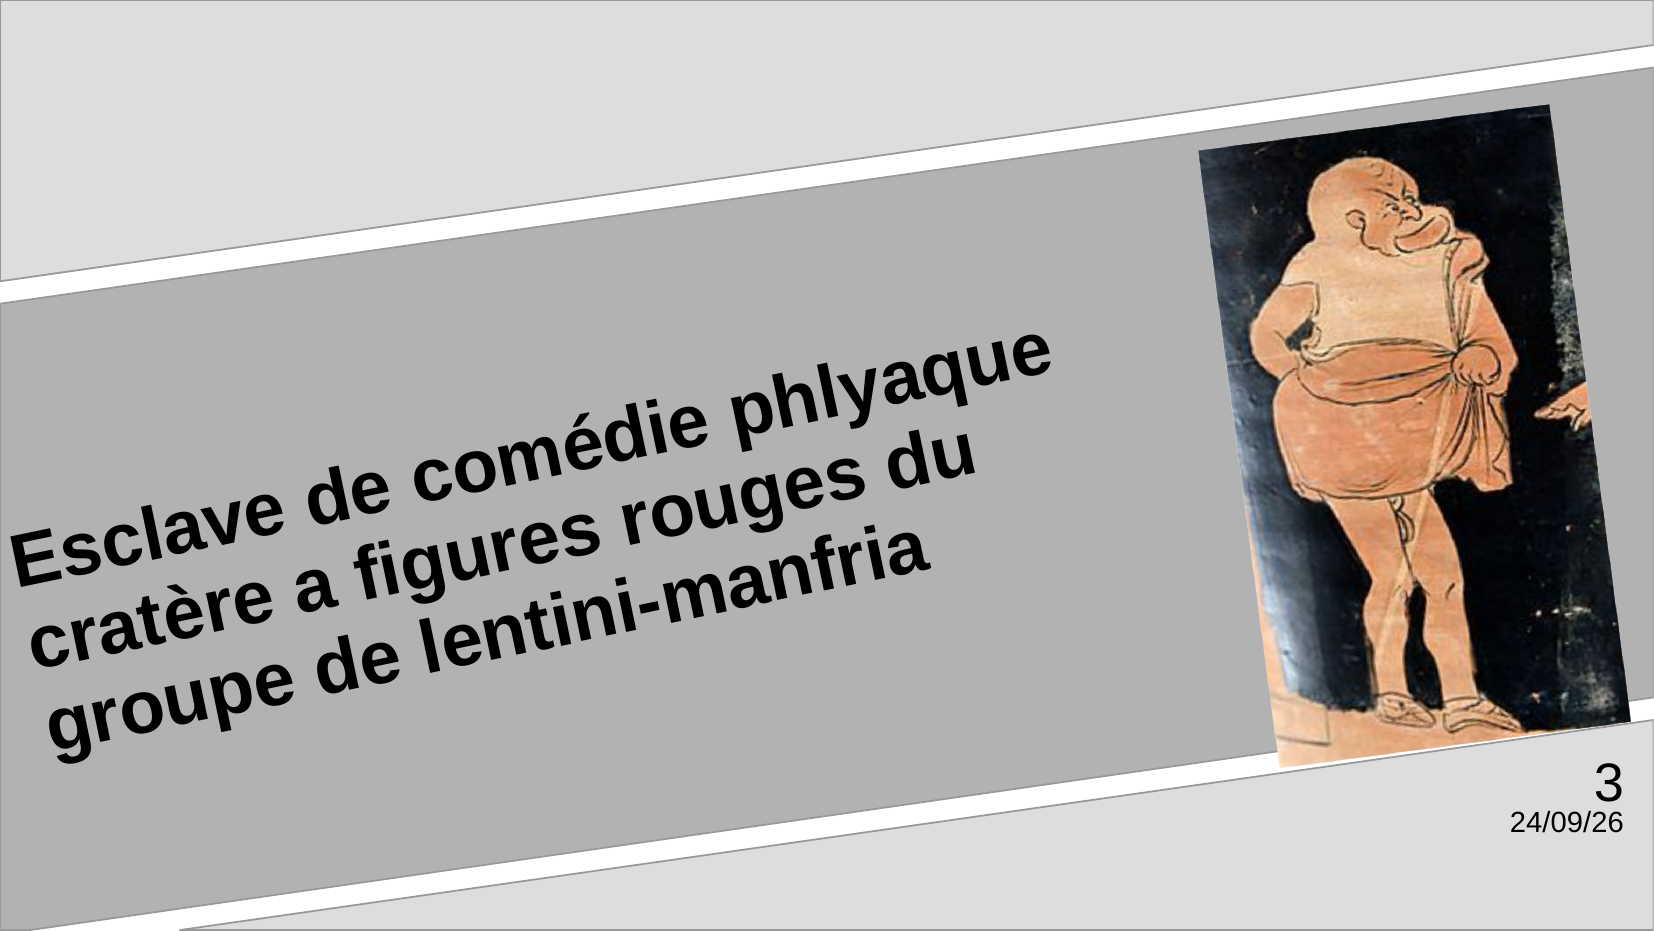

# Esclave de comédie phlyaque cratère a figures rouges du groupe de lentini-manfria
3